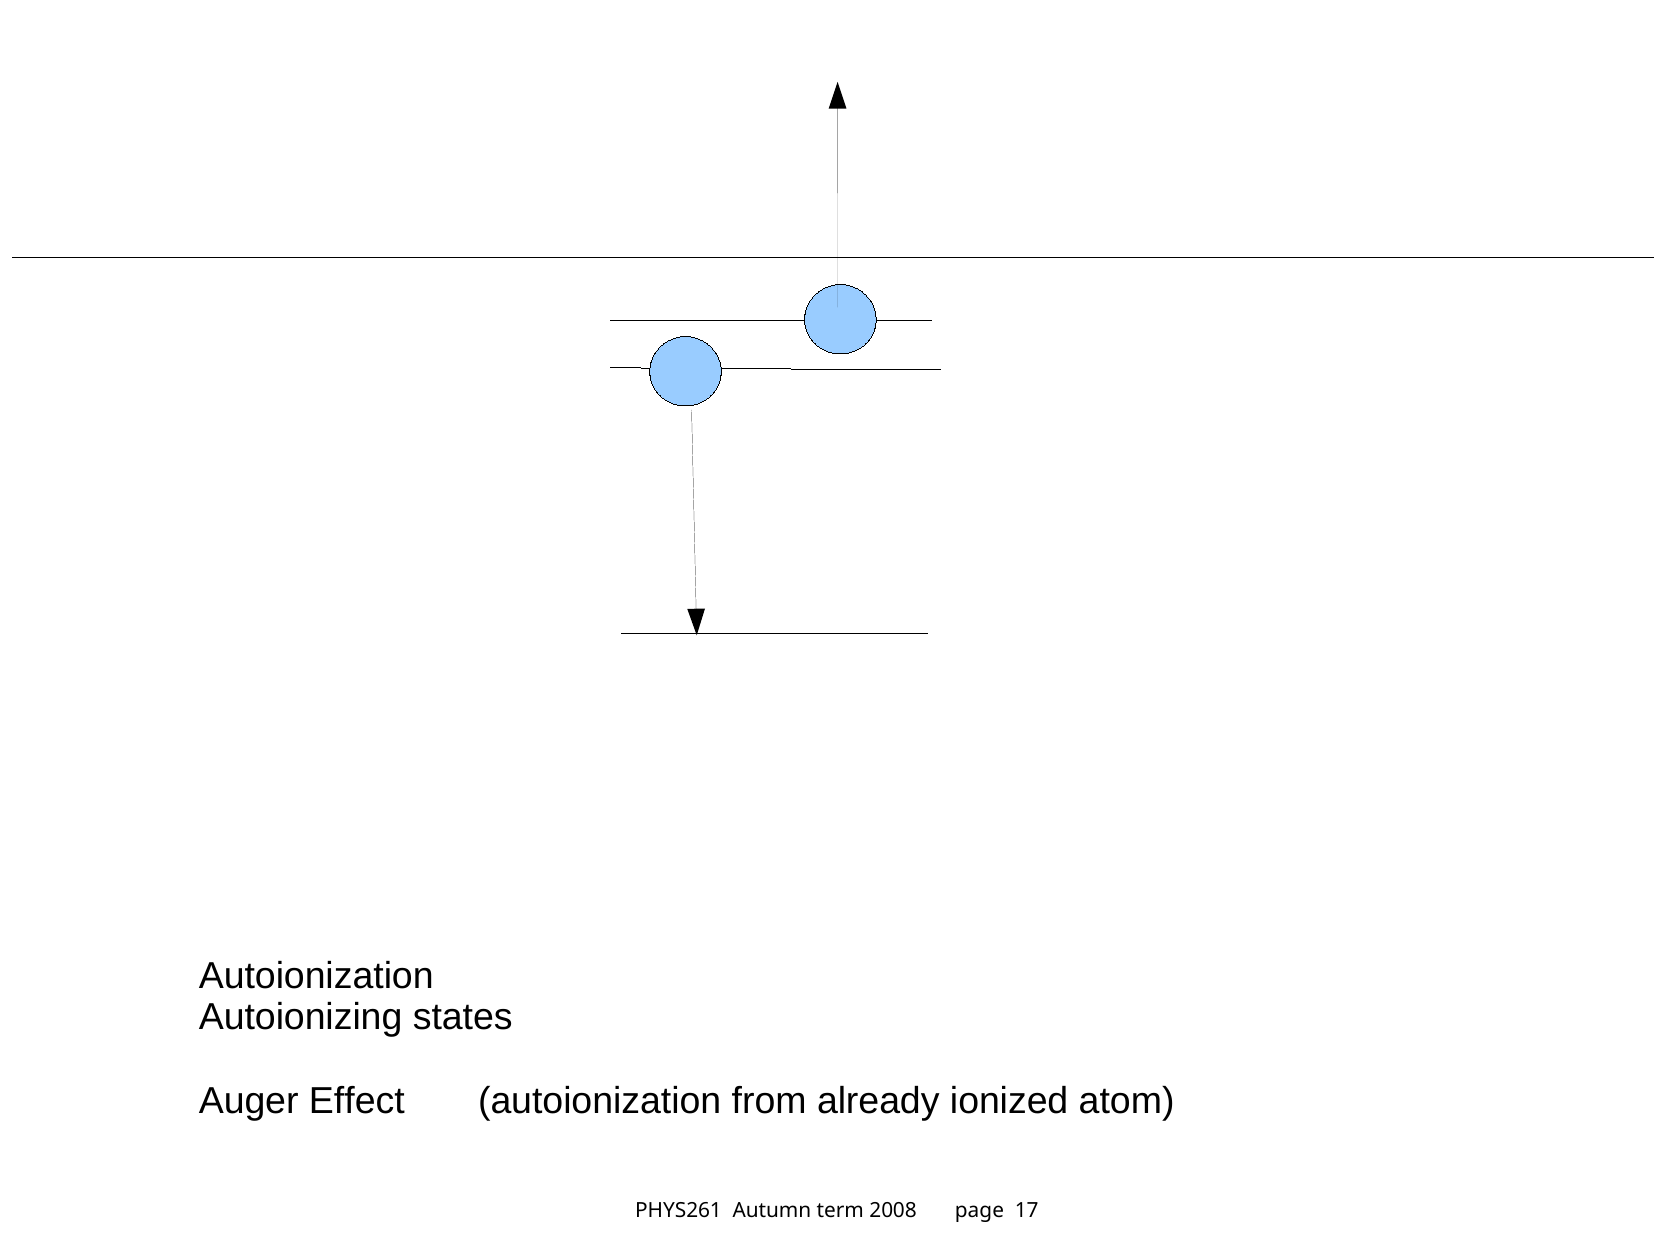

Autoionization
Autoionizing states
Auger Effect (autoionization from already ionized atom)